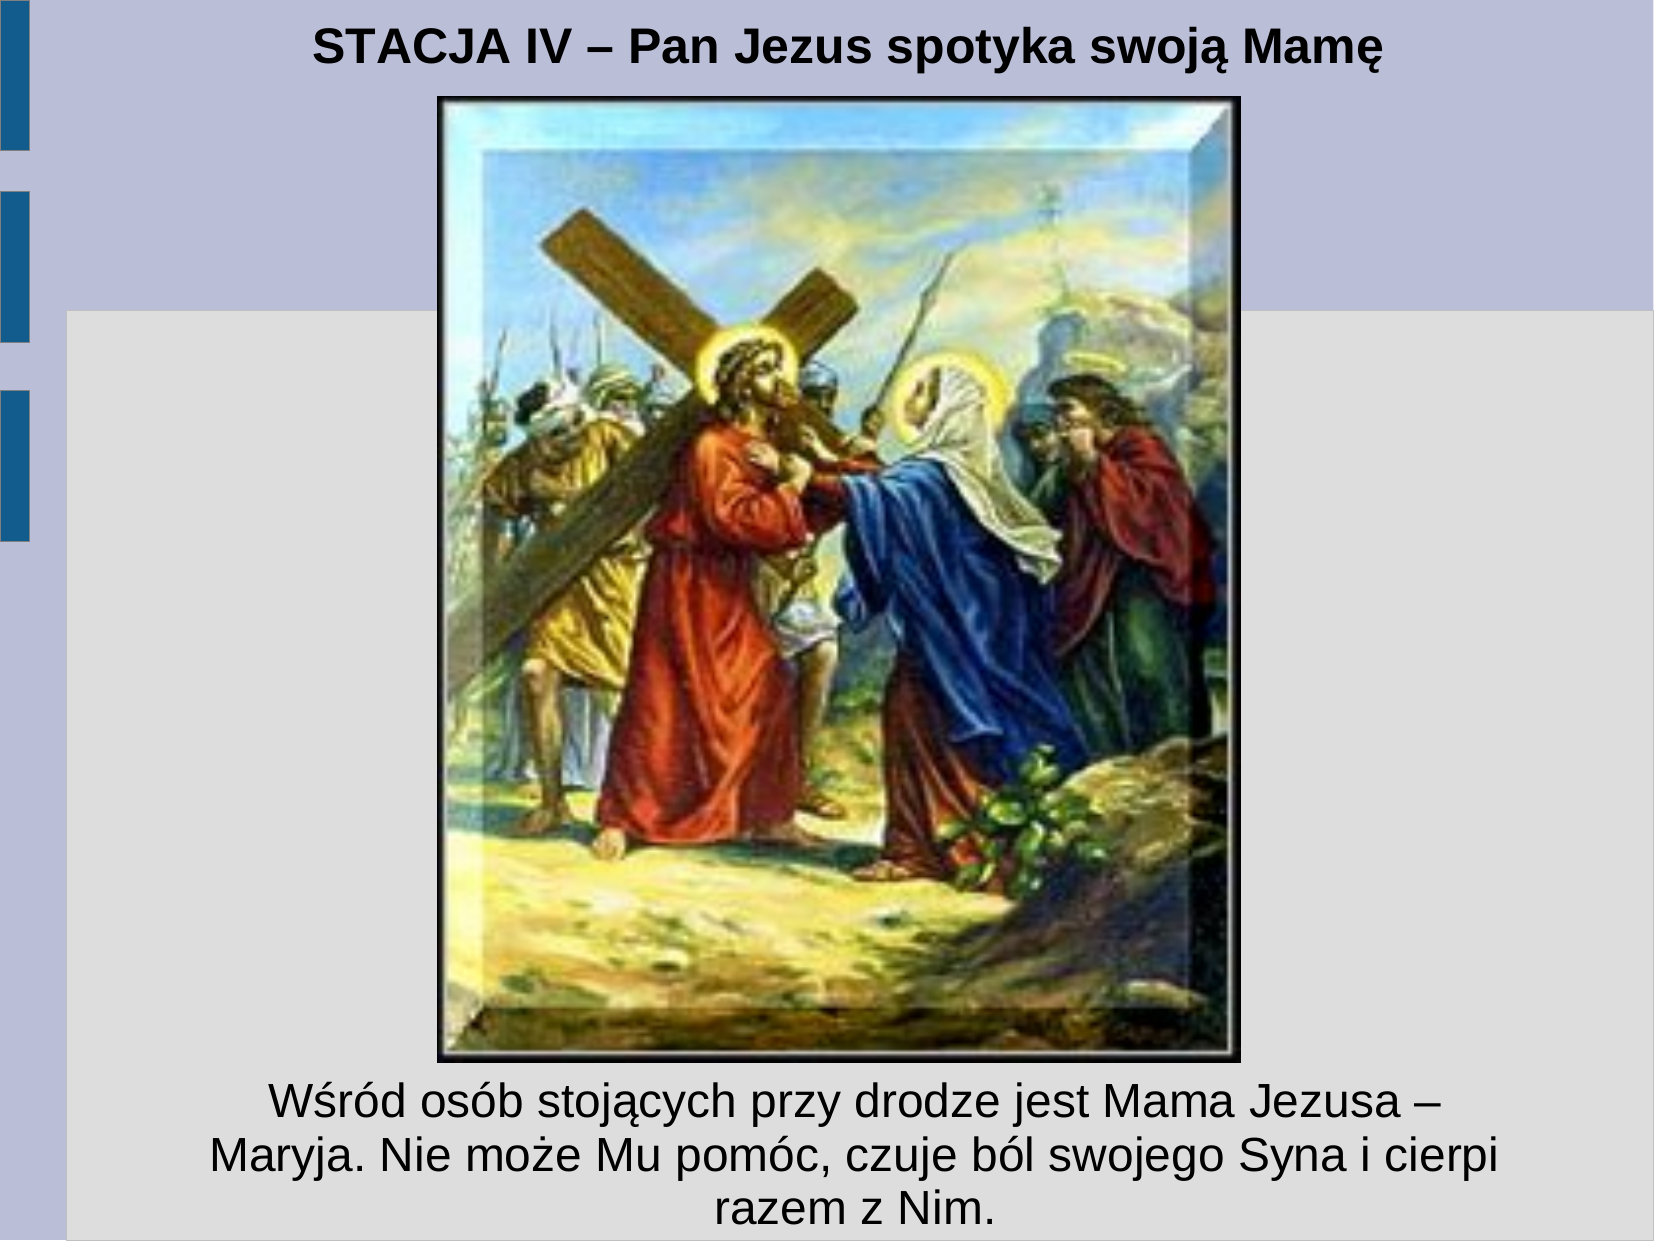

STACJA IV – Pan Jezus spotyka swoją Mamę
Wśród osób stojących przy drodze jest Mama Jezusa – Maryja. Nie może Mu pomóc, czuje ból swojego Syna i cierpi razem z Nim.
#